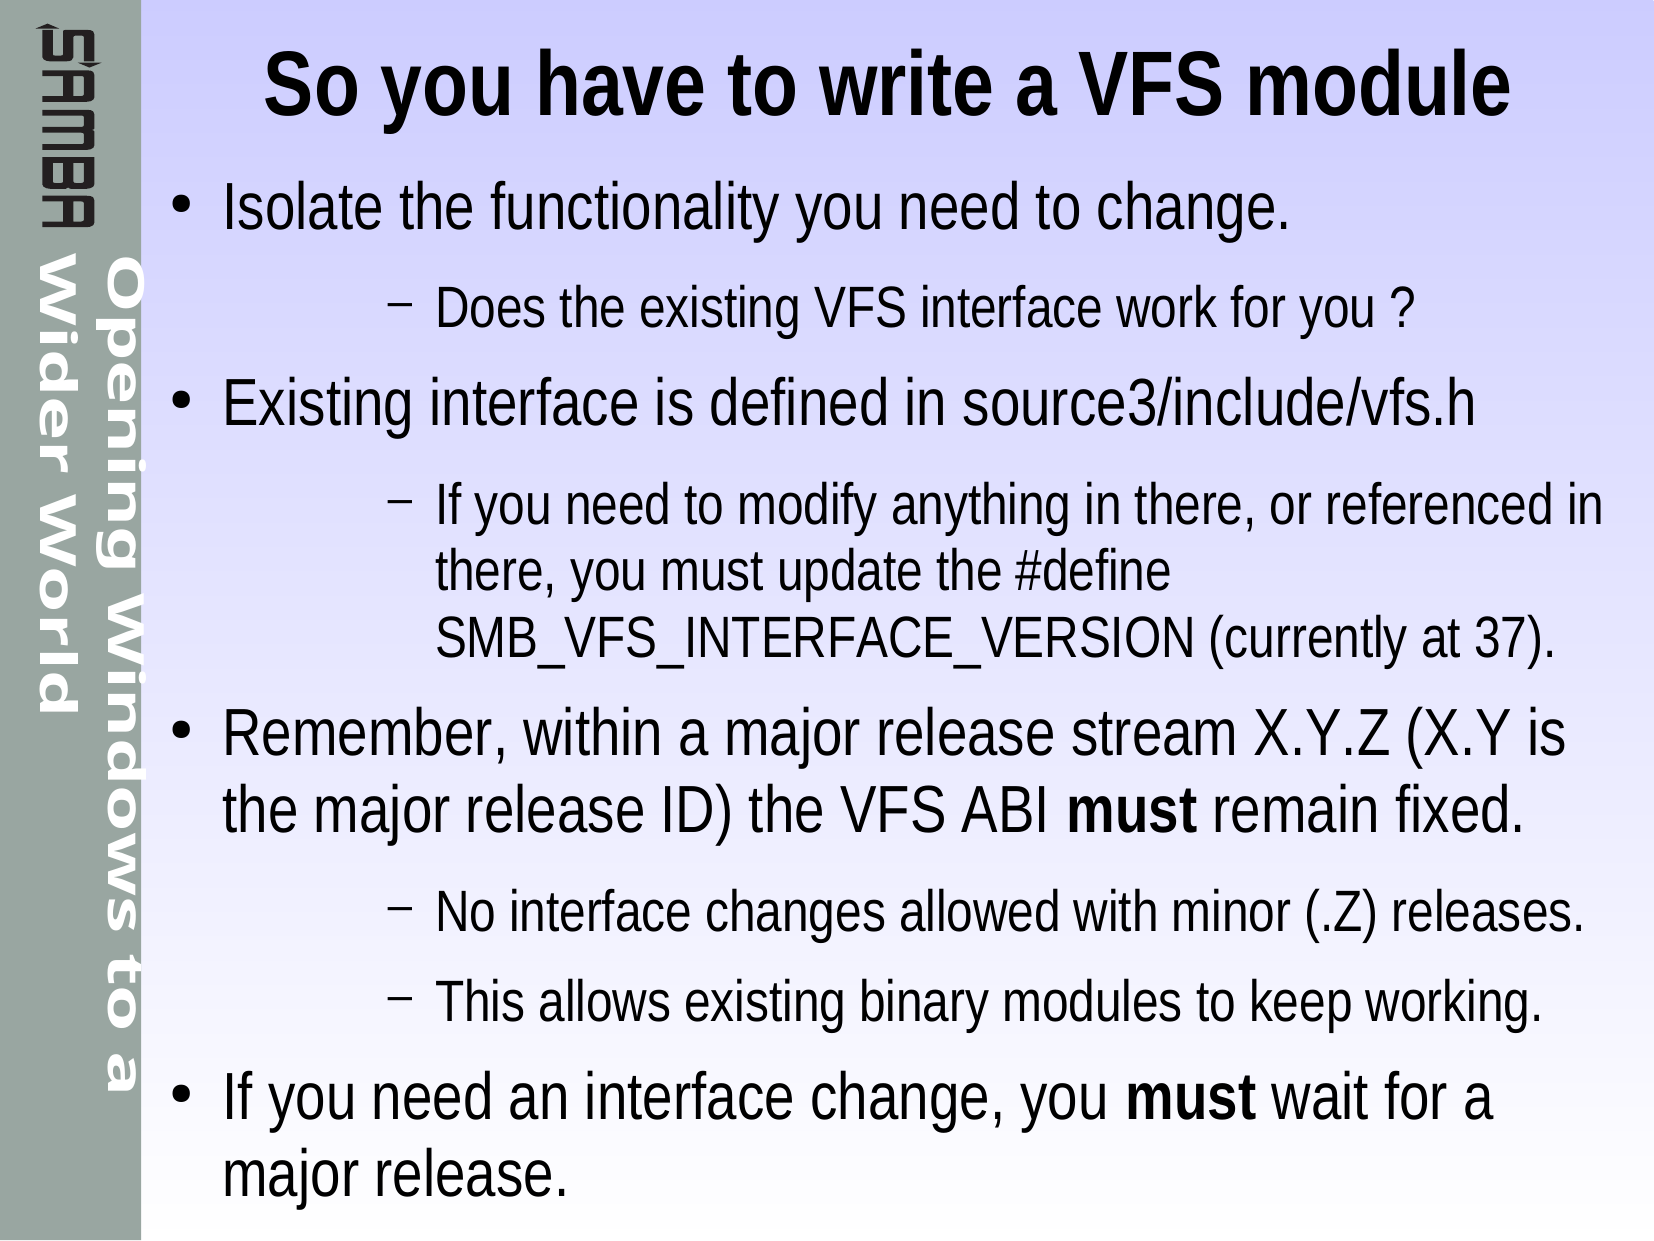

# So you have to write a VFS module
Isolate the functionality you need to change.
Does the existing VFS interface work for you ?
Existing interface is defined in source3/include/vfs.h
If you need to modify anything in there, or referenced in there, you must update the #define SMB_VFS_INTERFACE_VERSION (currently at 37).
Remember, within a major release stream X.Y.Z (X.Y is the major release ID) the VFS ABI must remain fixed.
No interface changes allowed with minor (.Z) releases.
This allows existing binary modules to keep working.
If you need an interface change, you must wait for a major release.